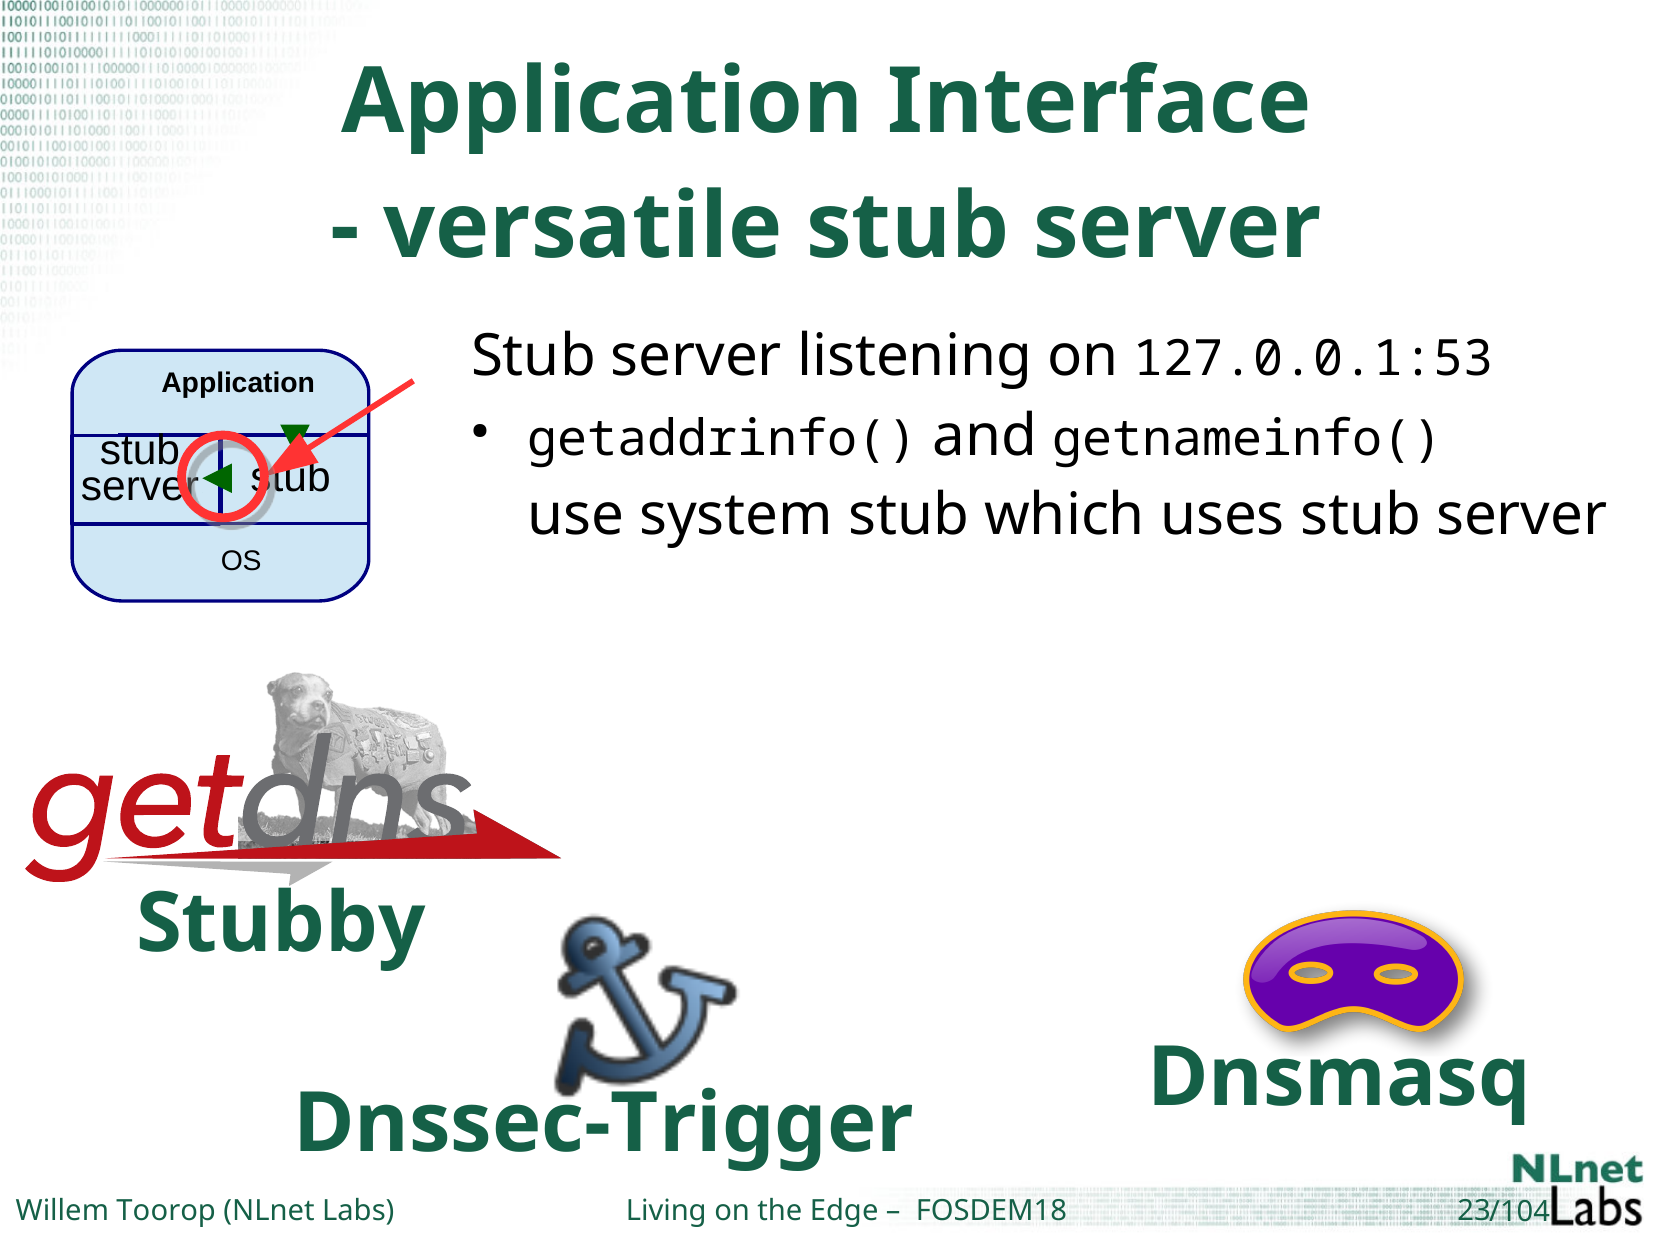

Application Interface
- versatile stub server
# Stub server listening on 127.0.0.1:53
getaddrinfo() and getnameinfo()
use system stub which uses stub server
Application
stub
server
stub
OS
Stubby
Dnssec-Trigger
Dnsmasq